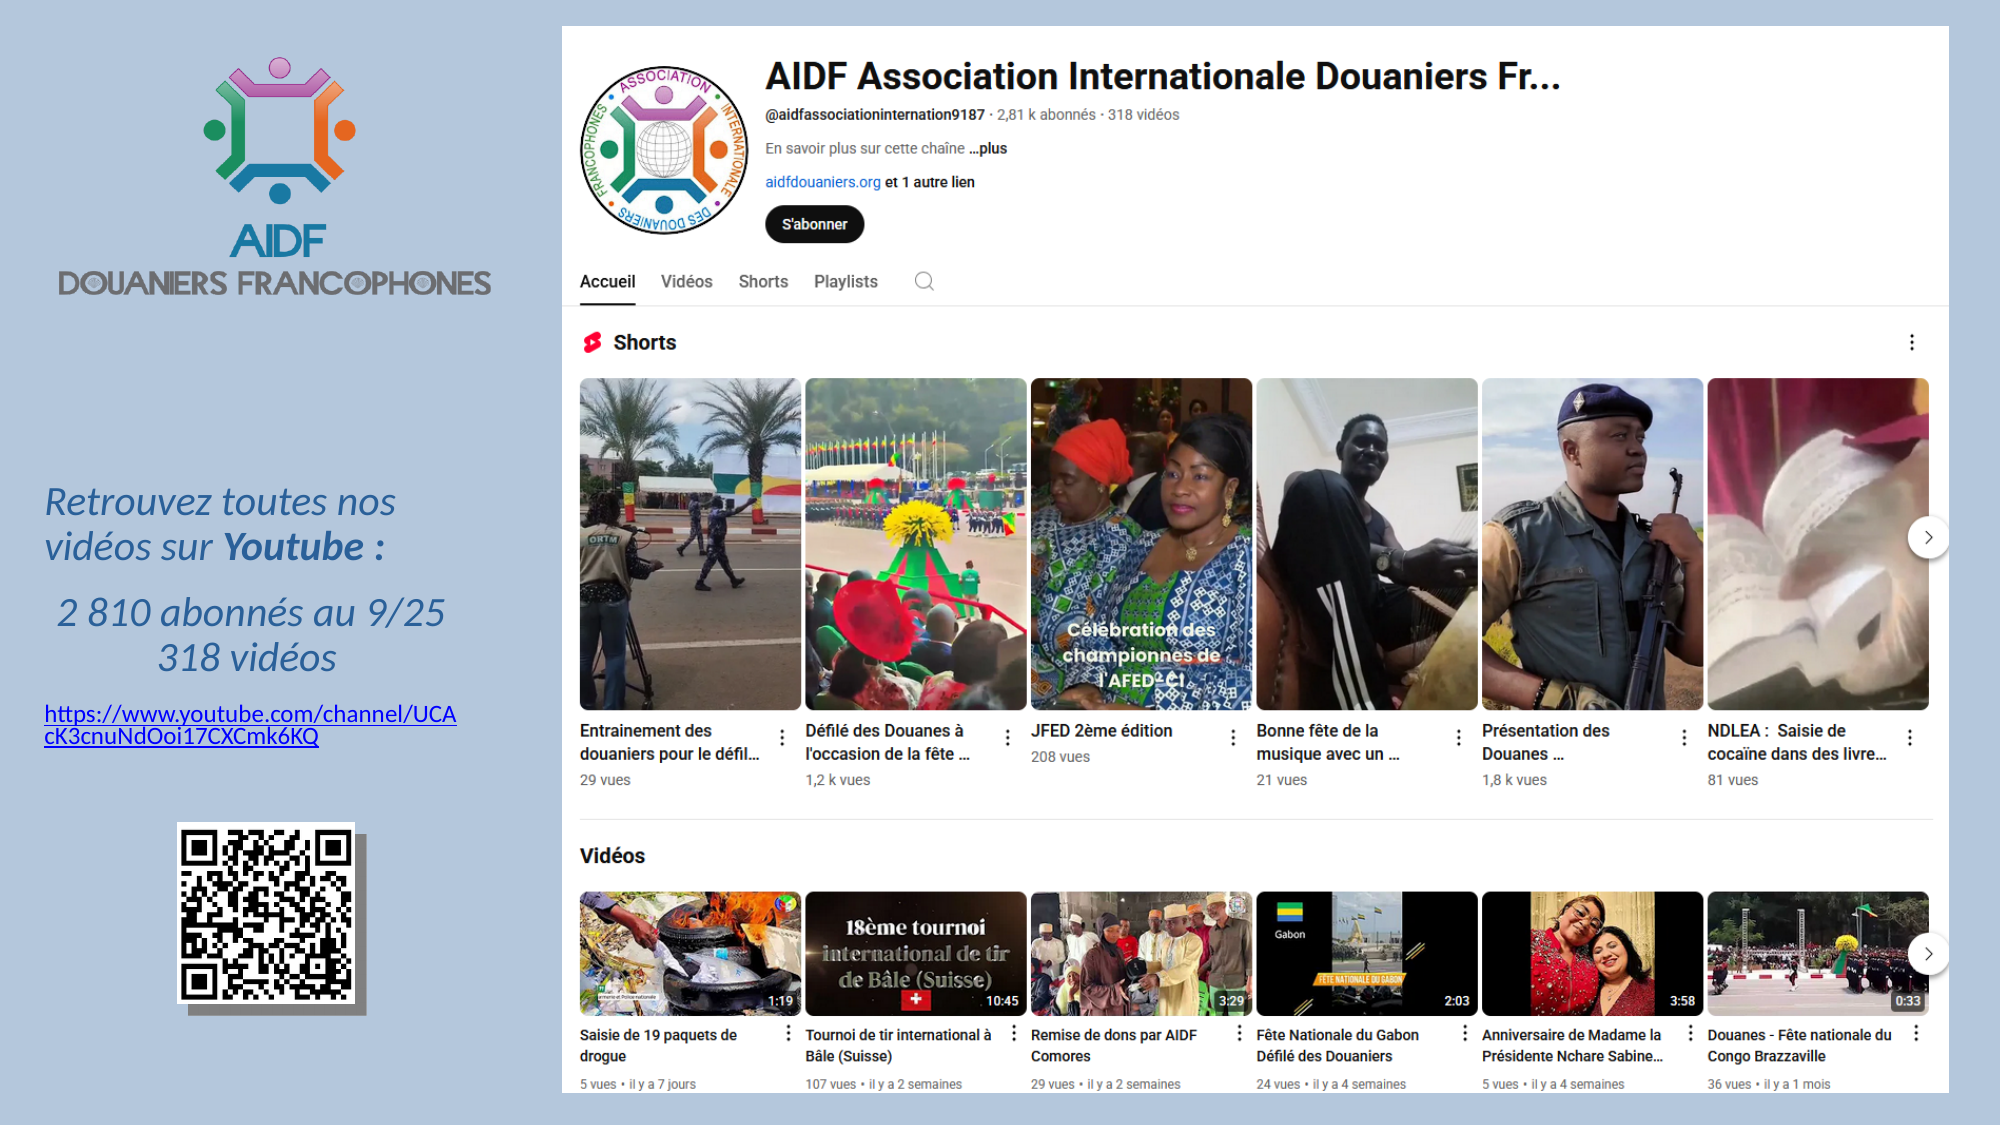

Retrouvez toutes nos vidéos sur Youtube :
2 810 abonnés au 9/25
318 vidéos
https://www.youtube.com/channel/UCAcK3cnuNdOoi17CXCmk6KQ